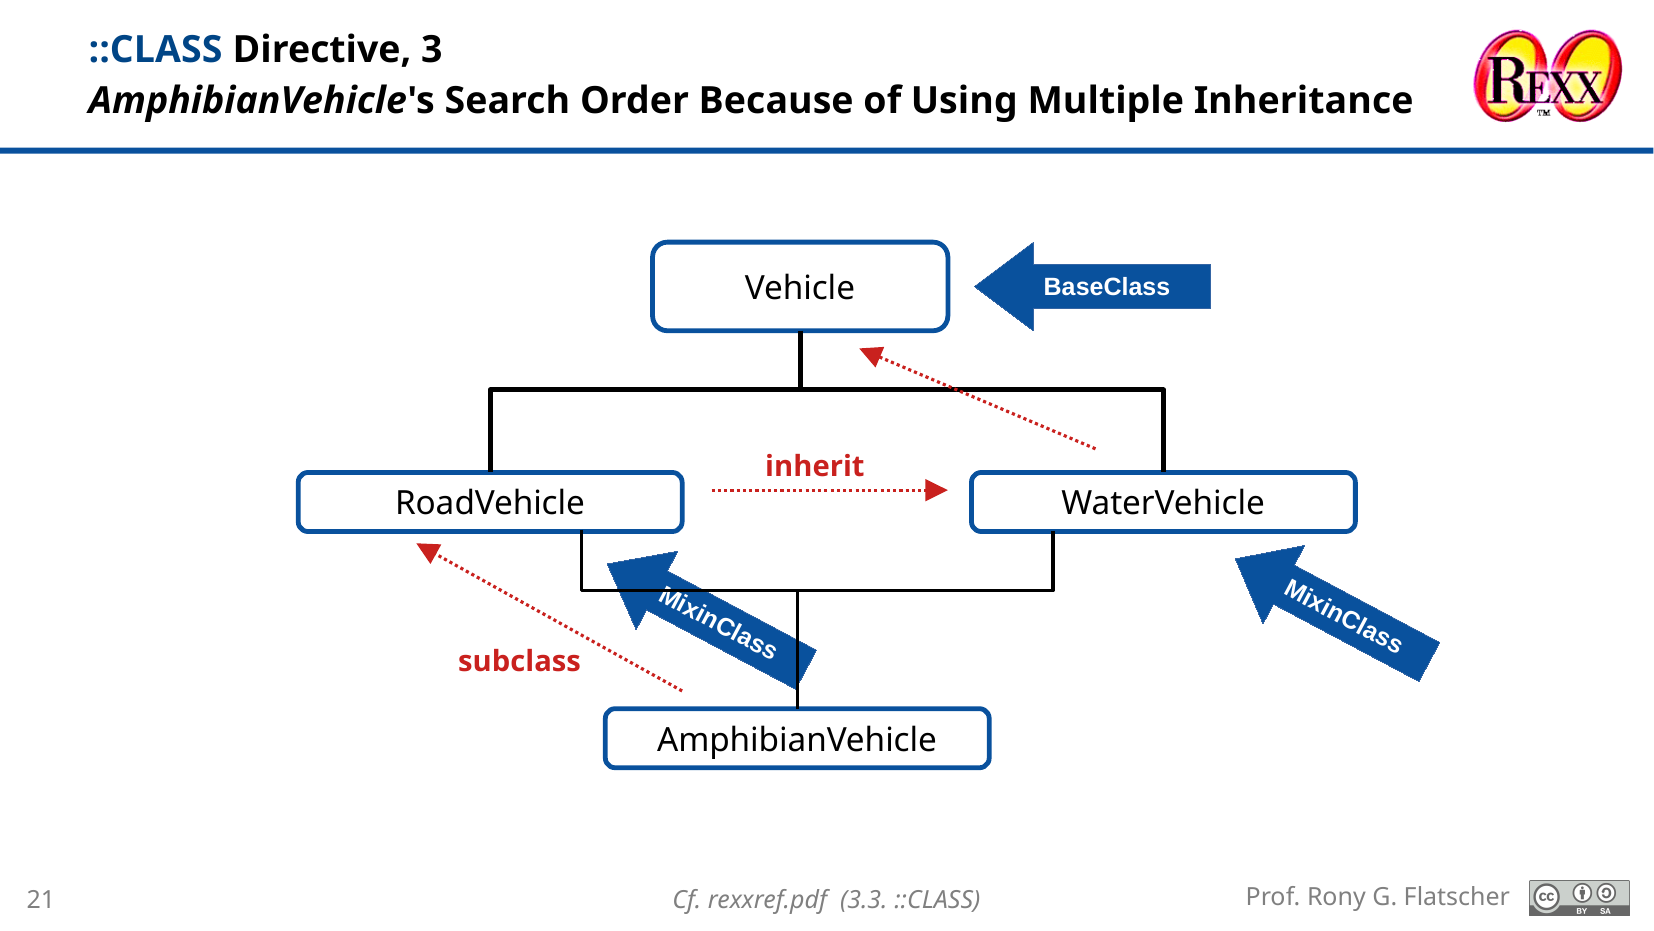

# ::CLASS Directive, 3 AmphibianVehicle's Search Order Because of Using Multiple Inheritance
Vehicle
BaseClass
inherit
RoadVehicle
WaterVehicle
MixinClass
MixinClass
subclass
AmphibianVehicle
Cf. rexxref.pdf (3.3. ::CLASS)